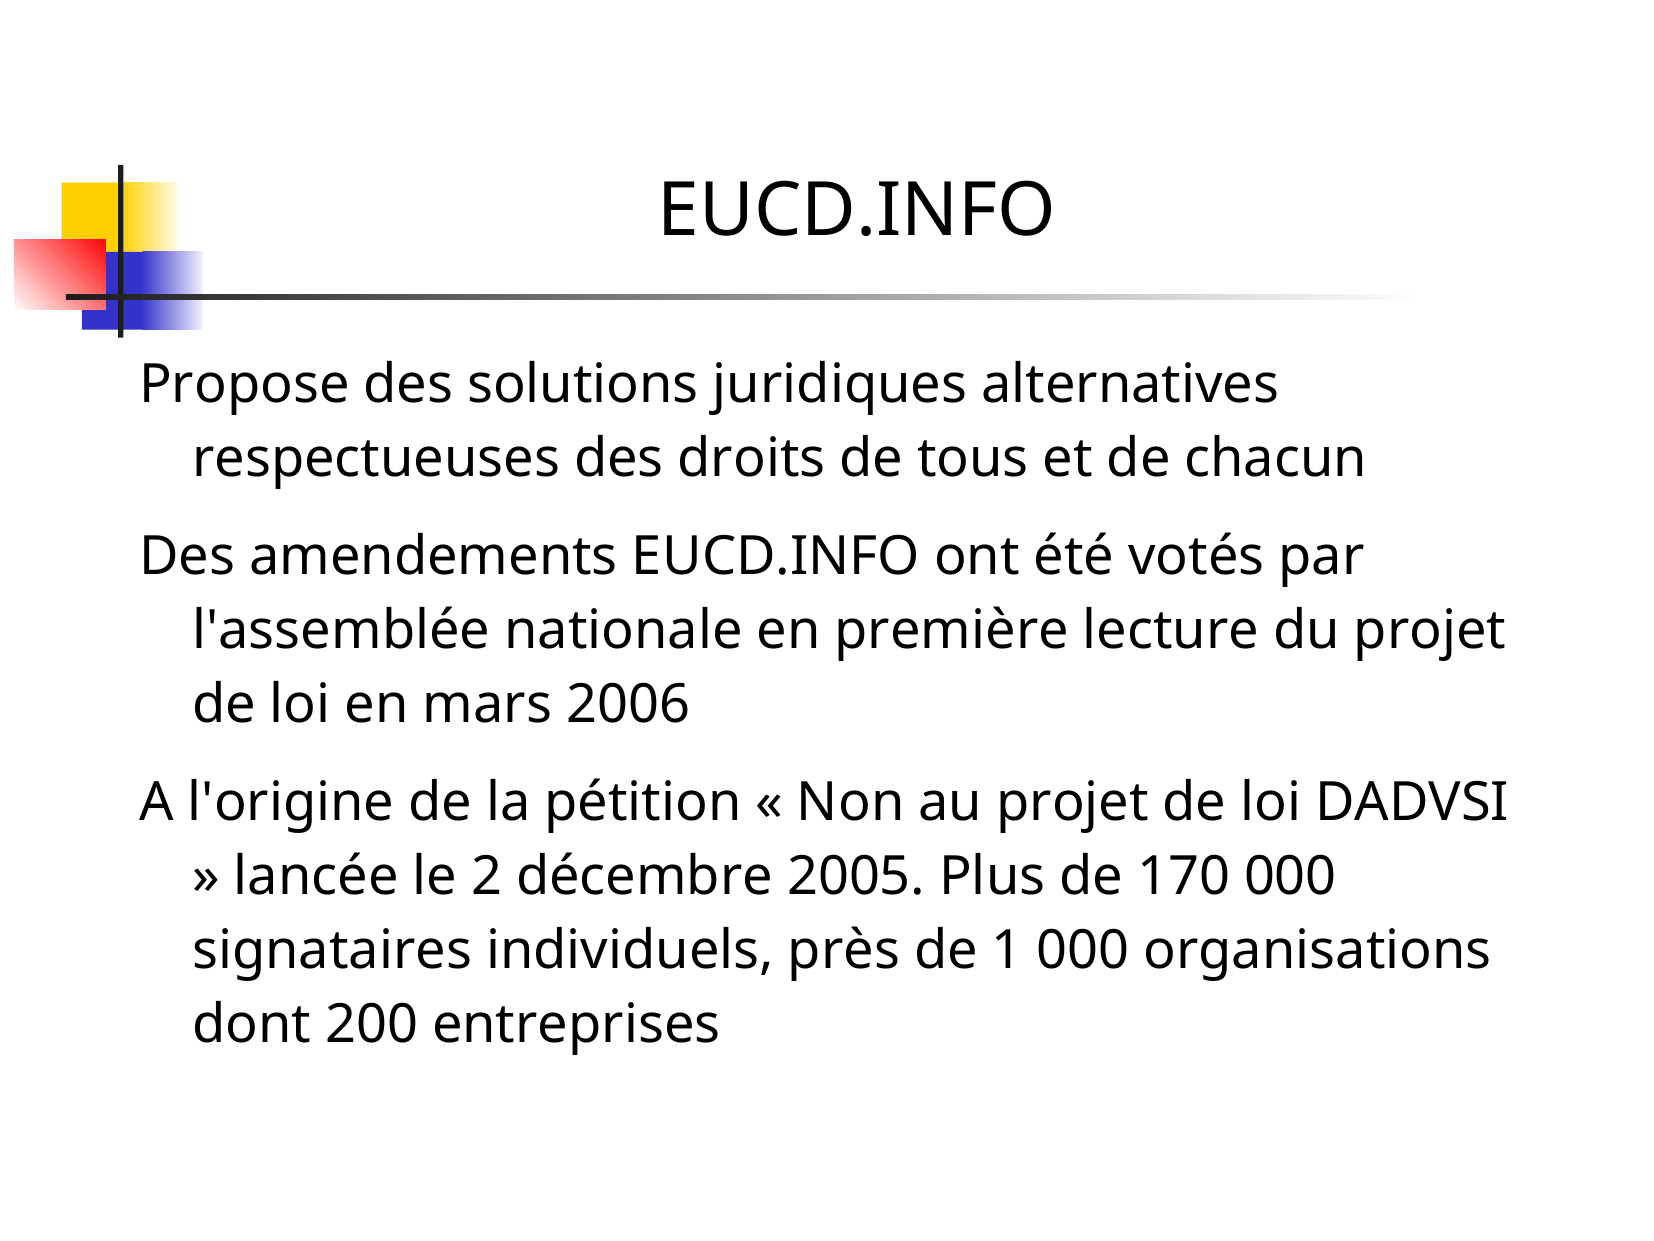

# EUCD.INFO
Propose des solutions juridiques alternatives respectueuses des droits de tous et de chacun
Des amendements EUCD.INFO ont été votés par l'assemblée nationale en première lecture du projet de loi en mars 2006
A l'origine de la pétition « Non au projet de loi DADVSI » lancée le 2 décembre 2005. Plus de 170 000 signataires individuels, près de 1 000 organisations dont 200 entreprises